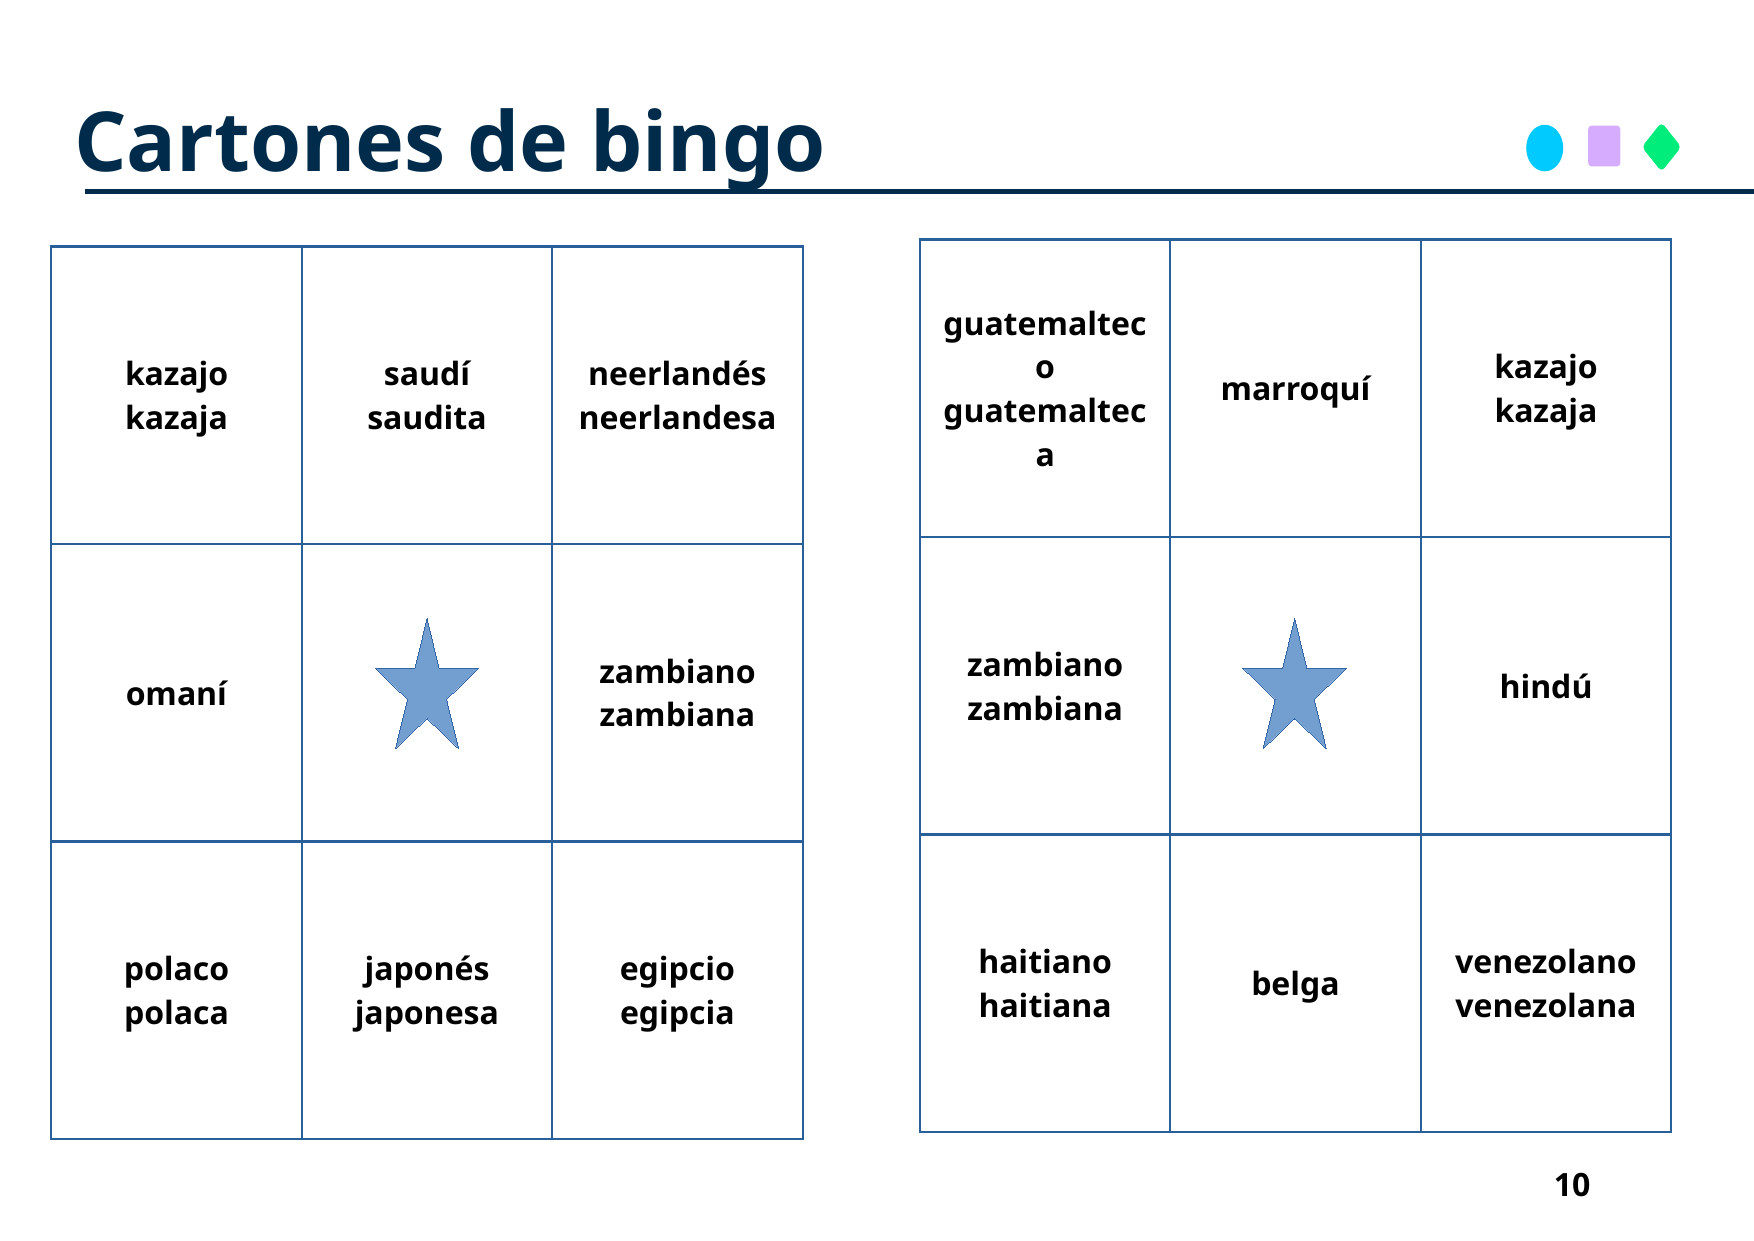

# Cartones de bingo
| guatemalteco guatemalteca | marroquí | kazajo kazaja |
| --- | --- | --- |
| zambiano zambiana | | hindú |
| haitiano haitiana | belga | venezolano venezolana |
| kazajo kazaja | saudí saudita | neerlandés neerlandesa |
| --- | --- | --- |
| omaní | | zambiano zambiana |
| polaco polaca | japonés japonesa | egipcio egipcia |